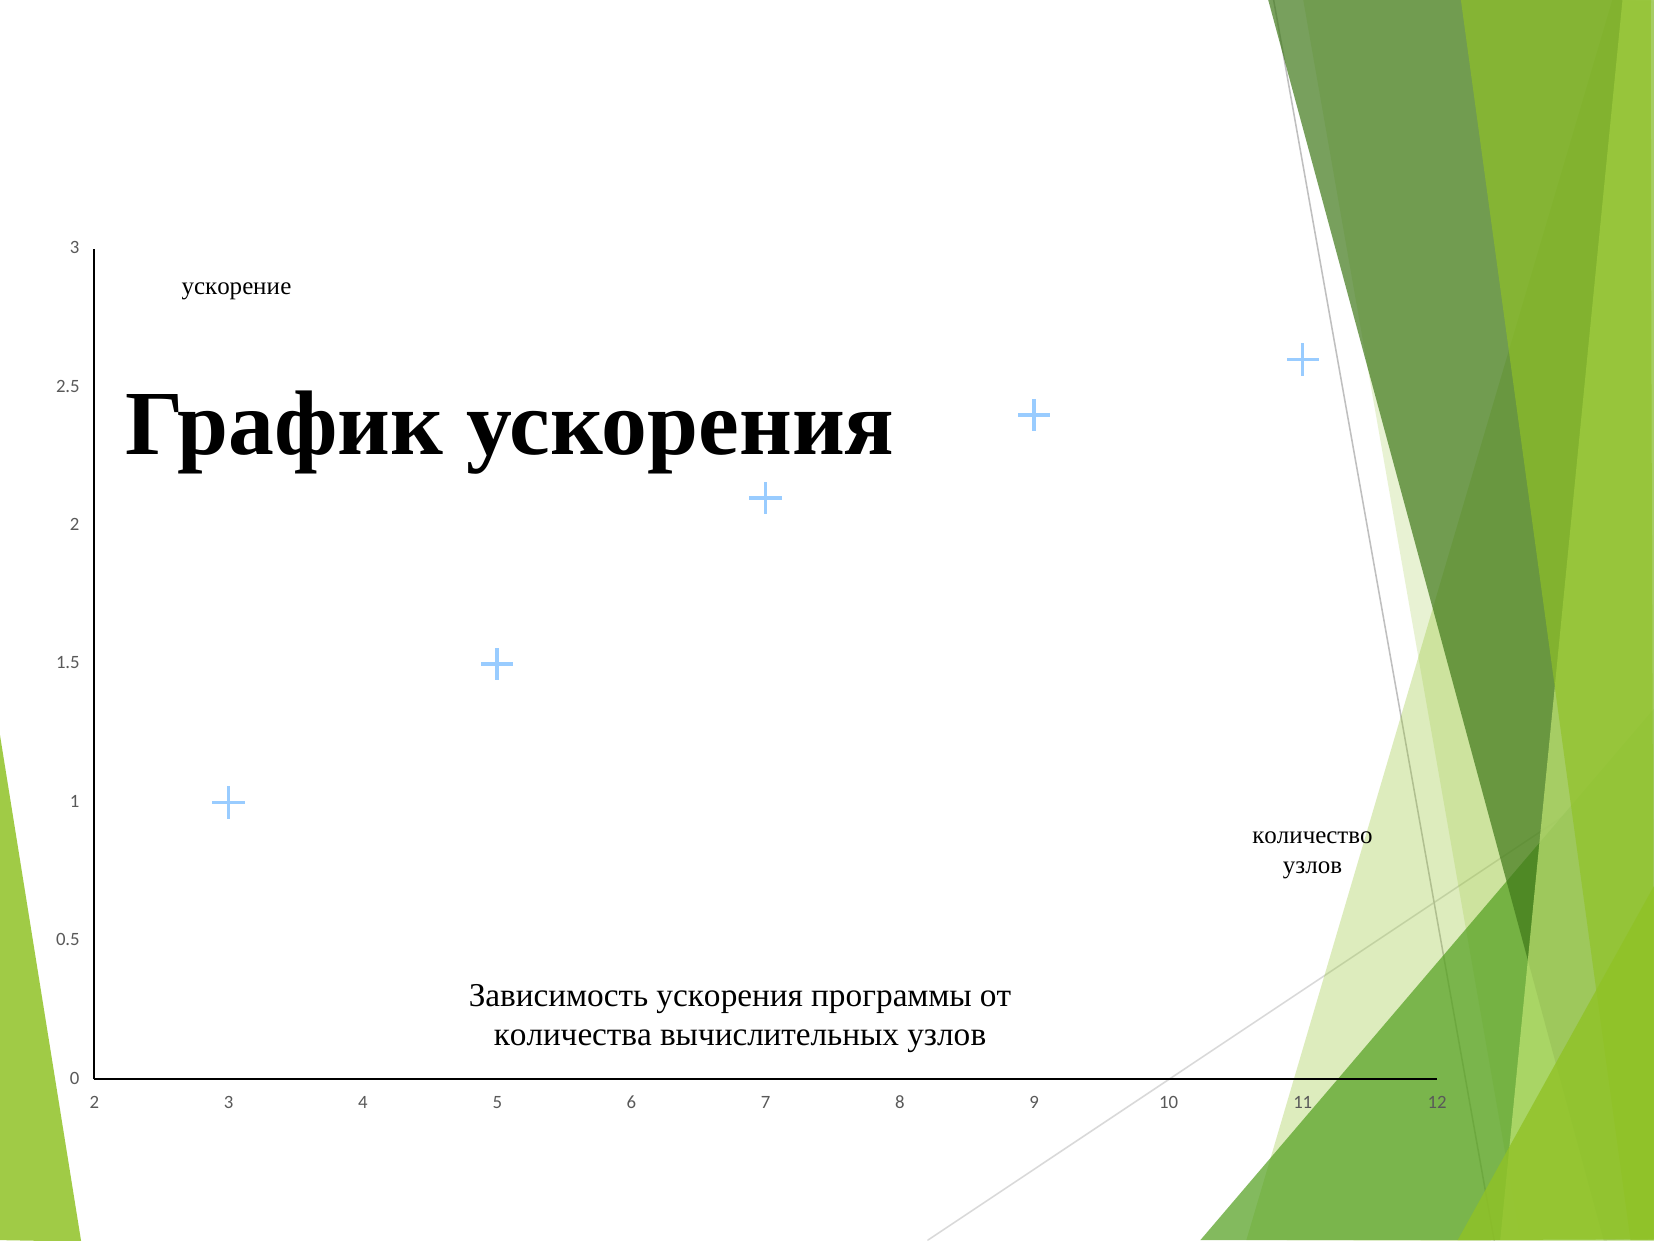

# График ускорения
### Chart
| Category | Ряд1 |
|---|---|ускорение
количество
узлов
Зависимость ускорения программы от
количества вычислительных узлов